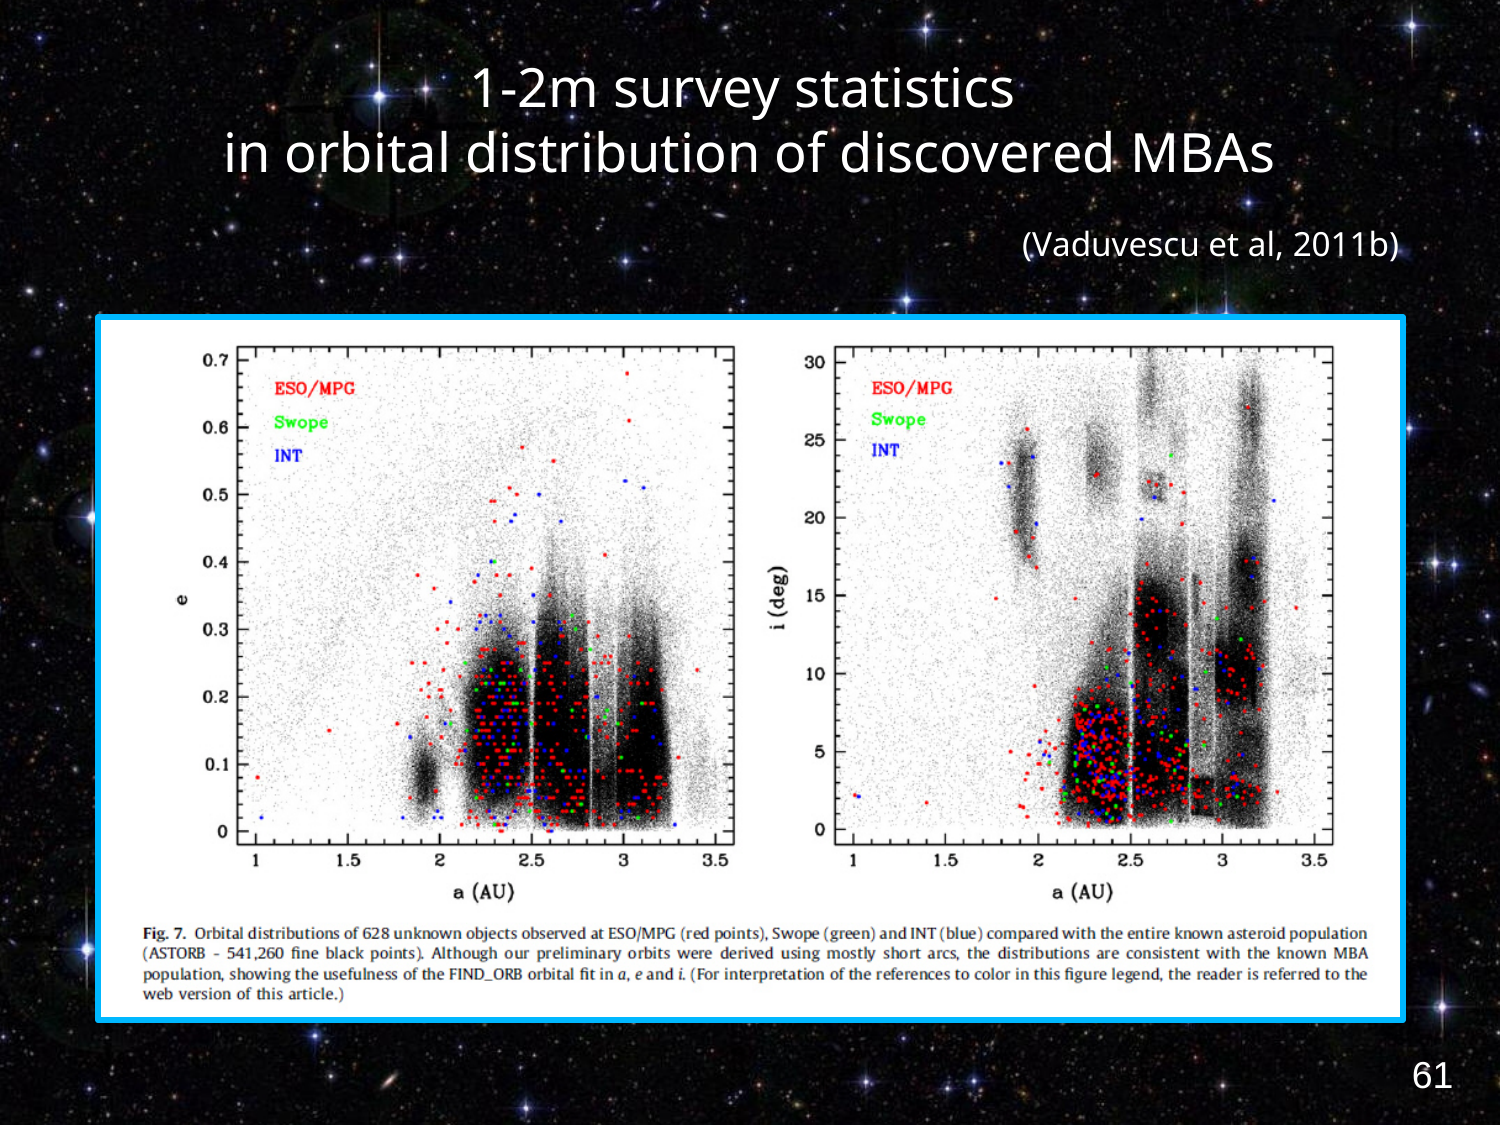

1-2m survey statistics
in orbital distribution of discovered MBAs
(Vaduvescu et al, 2011b)
61